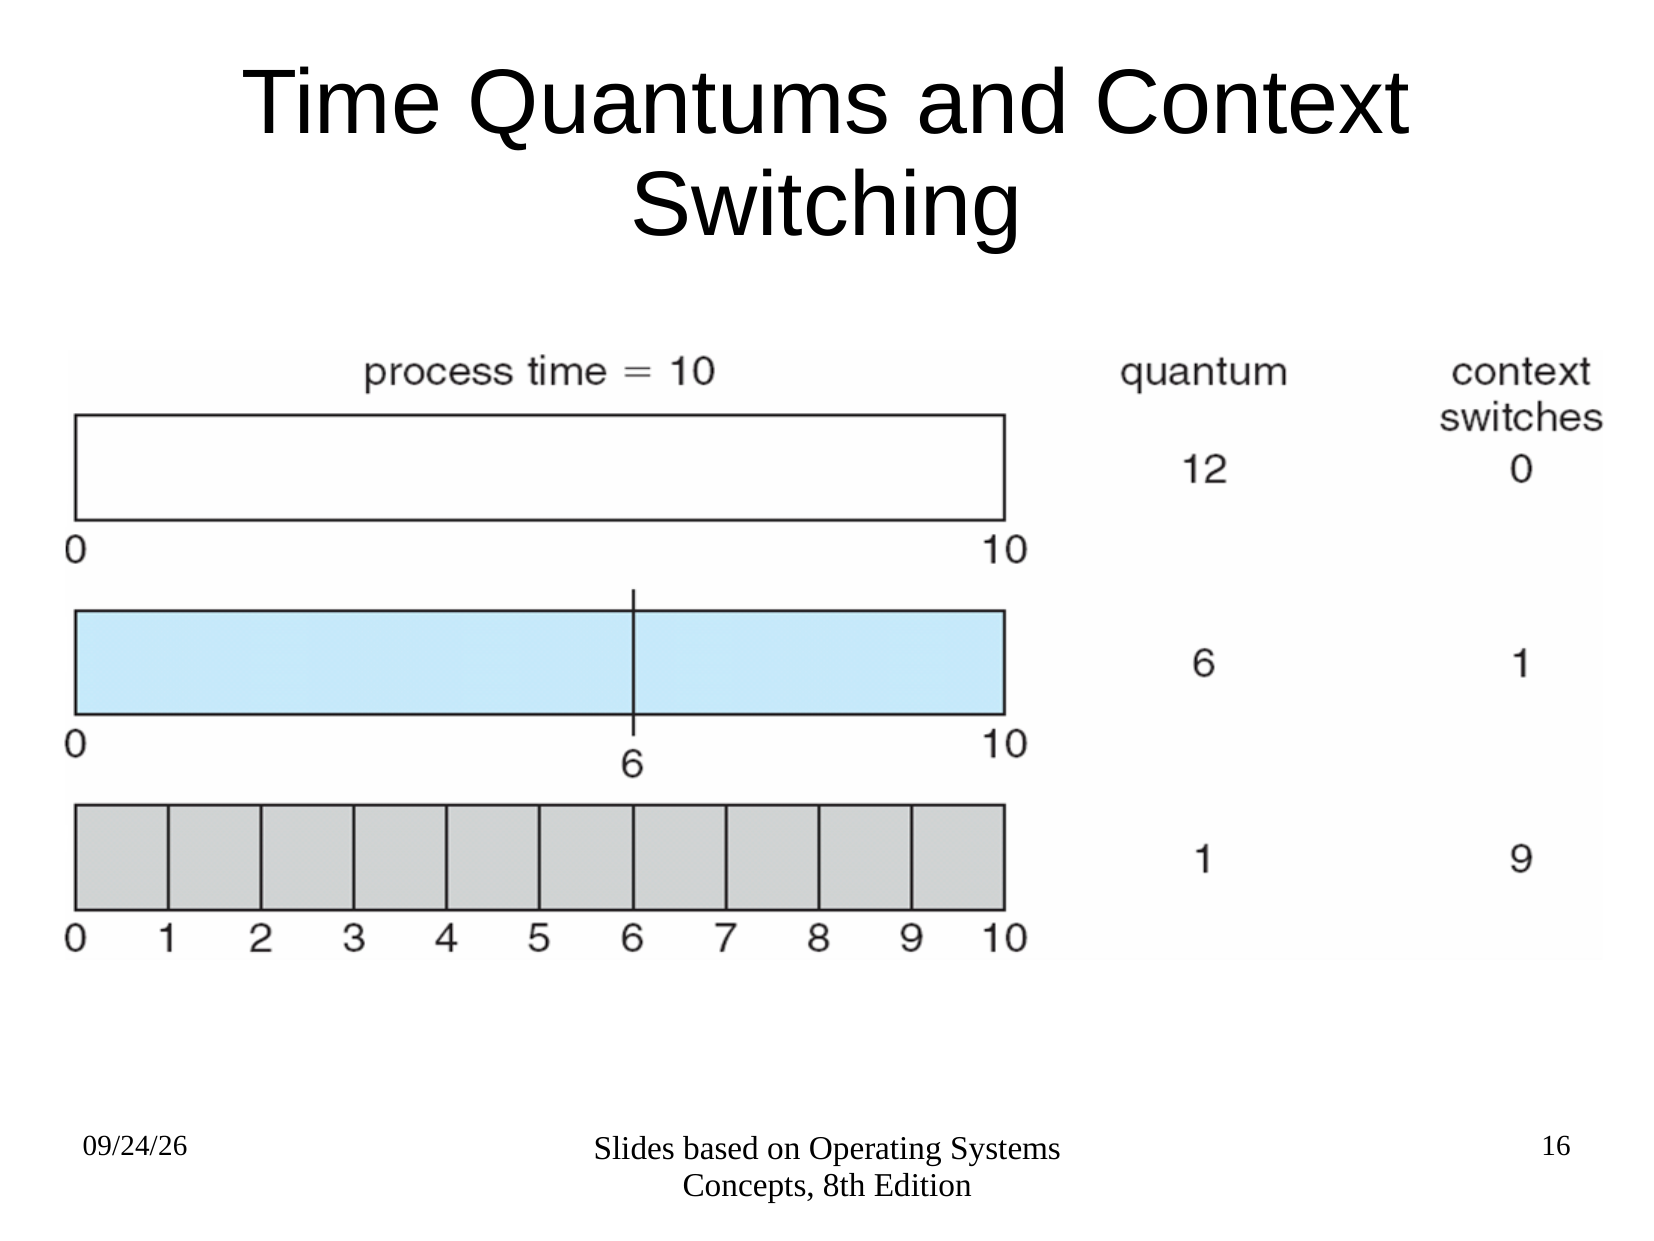

# Time Quantums and Context Switching
16